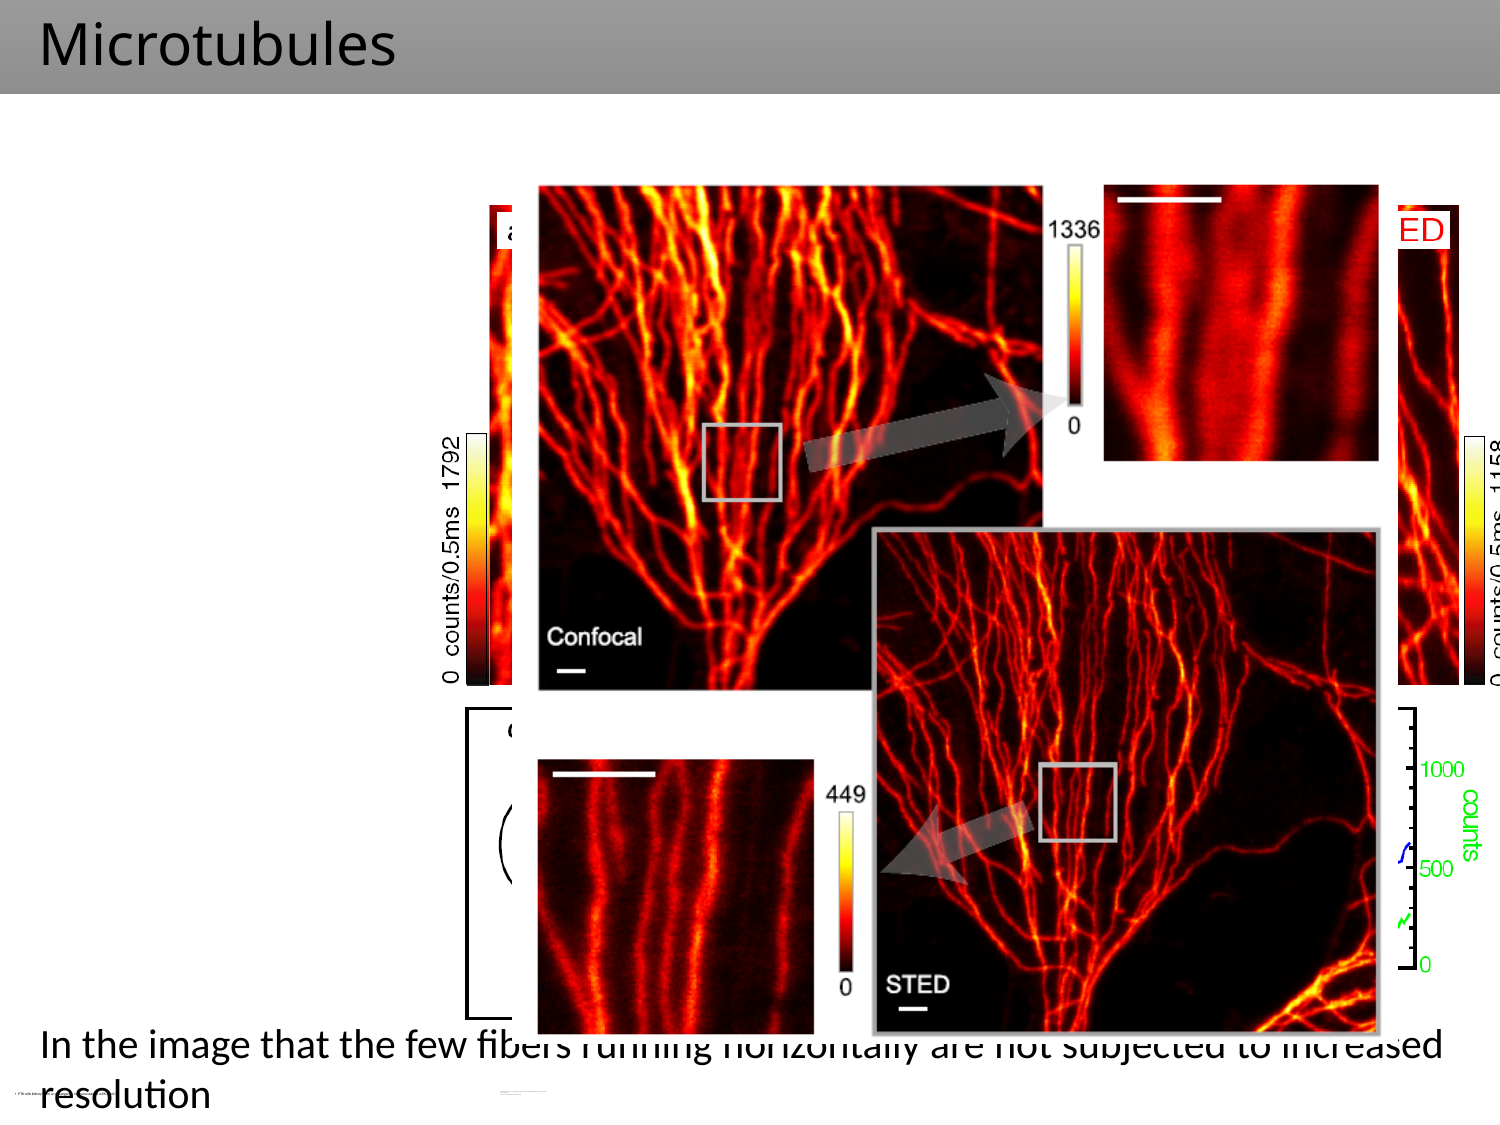

# Microtubules
In the image that the few fibers running horizontally are not subjected to increased resolution
PTK cells kidney from a rat kangaroo immunostained with Atto532
an effective PSF constricted only in one dimension instead of the previously used circular effective PSF which was constricted in two dimensions
the axis of subdiffraction
resolution is oriented orthogonal to the direction of the fibers